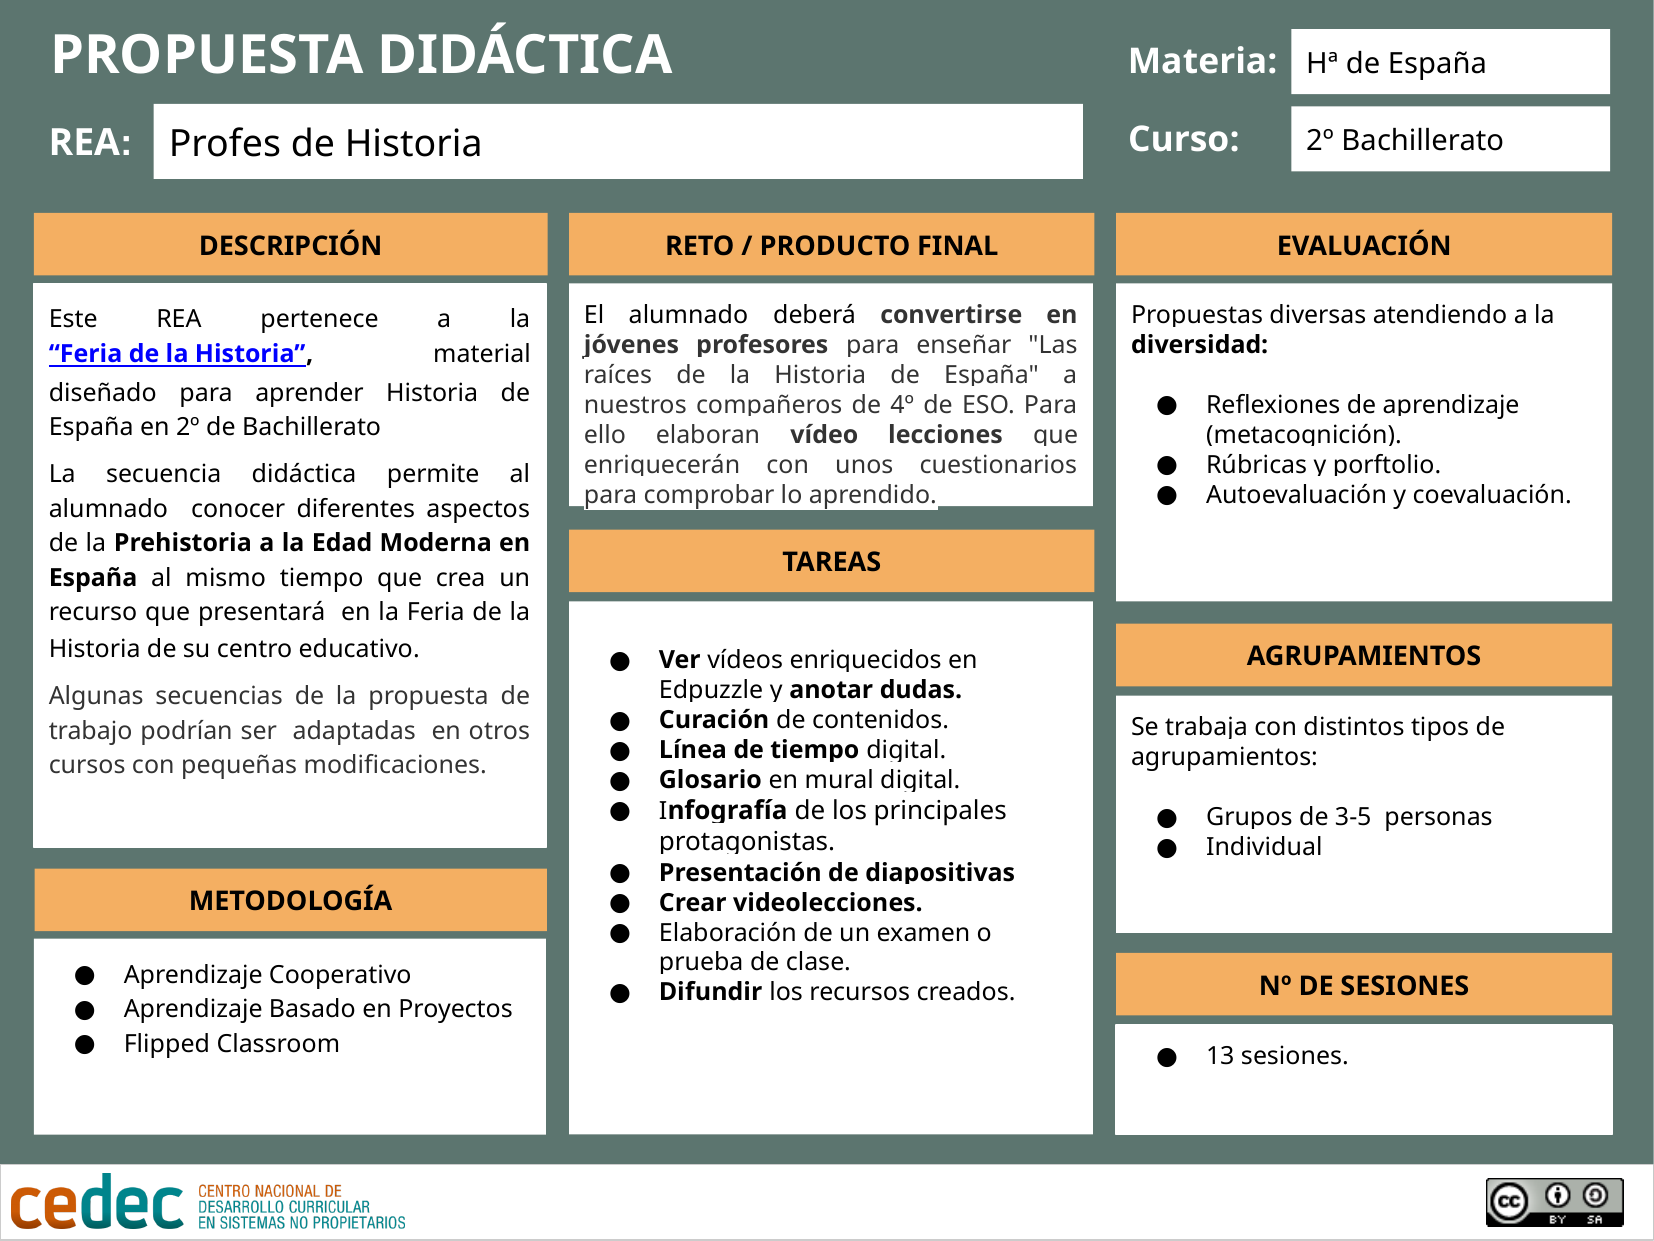

PROPUESTA DIDÁCTICA
Hª de España
Materia:
Profes de Historia
2º Bachillerato
Curso:
REA:
DESCRIPCIÓN
RETO / PRODUCTO FINAL
EVALUACIÓN
Este REA pertenece a la “Feria de la Historia”, material diseñado para aprender Historia de España en 2º de Bachillerato
La secuencia didáctica permite al alumnado conocer diferentes aspectos de la Prehistoria a la Edad Moderna en España al mismo tiempo que crea un recurso que presentará en la Feria de la Historia de su centro educativo.
Algunas secuencias de la propuesta de trabajo podrían ser adaptadas en otros cursos con pequeñas modificaciones.
El alumnado deberá convertirse en jóvenes profesores para enseñar "Las raíces de la Historia de España" a nuestros compañeros de 4º de ESO. Para ello elaboran vídeo lecciones que enriquecerán con unos cuestionarios para comprobar lo aprendido.
Propuestas diversas atendiendo a la diversidad:
Reflexiones de aprendizaje (metacognición).
Rúbricas y porftolio.
Autoevaluación y coevaluación.
TAREAS
Ver vídeos enriquecidos en Edpuzzle y anotar dudas.
Curación de contenidos.
Línea de tiempo digital.
Glosario en mural digital.
Infografía de los principales protagonistas.
Presentación de diapositivas
Crear videolecciones.
Elaboración de un examen o prueba de clase.
Difundir los recursos creados.
AGRUPAMIENTOS
Se trabaja con distintos tipos de agrupamientos:
Grupos de 3-5 personas
Individual
METODOLOGÍA
Aprendizaje Cooperativo
Aprendizaje Basado en Proyectos
Flipped Classroom
Nº DE SESIONES
13 sesiones.